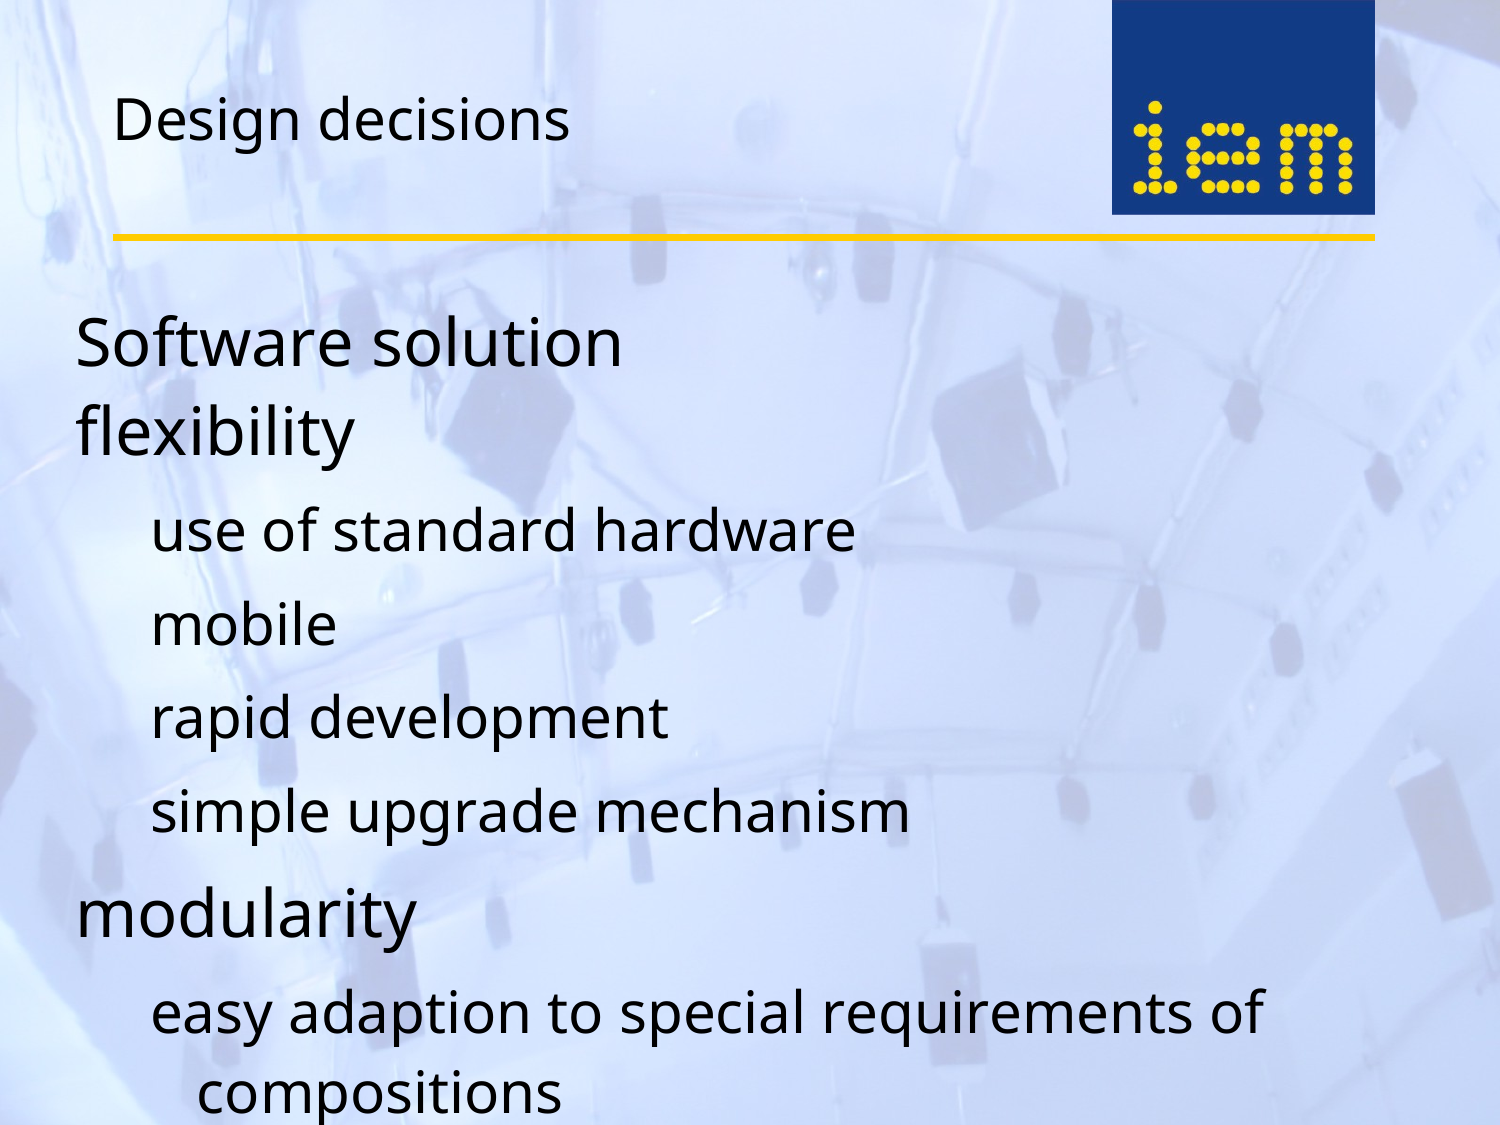

# Design decisions
Software solution
flexibility
use of standard hardware
mobile
rapid development
simple upgrade mechanism
modularity
easy adaption to special requirements of compositions